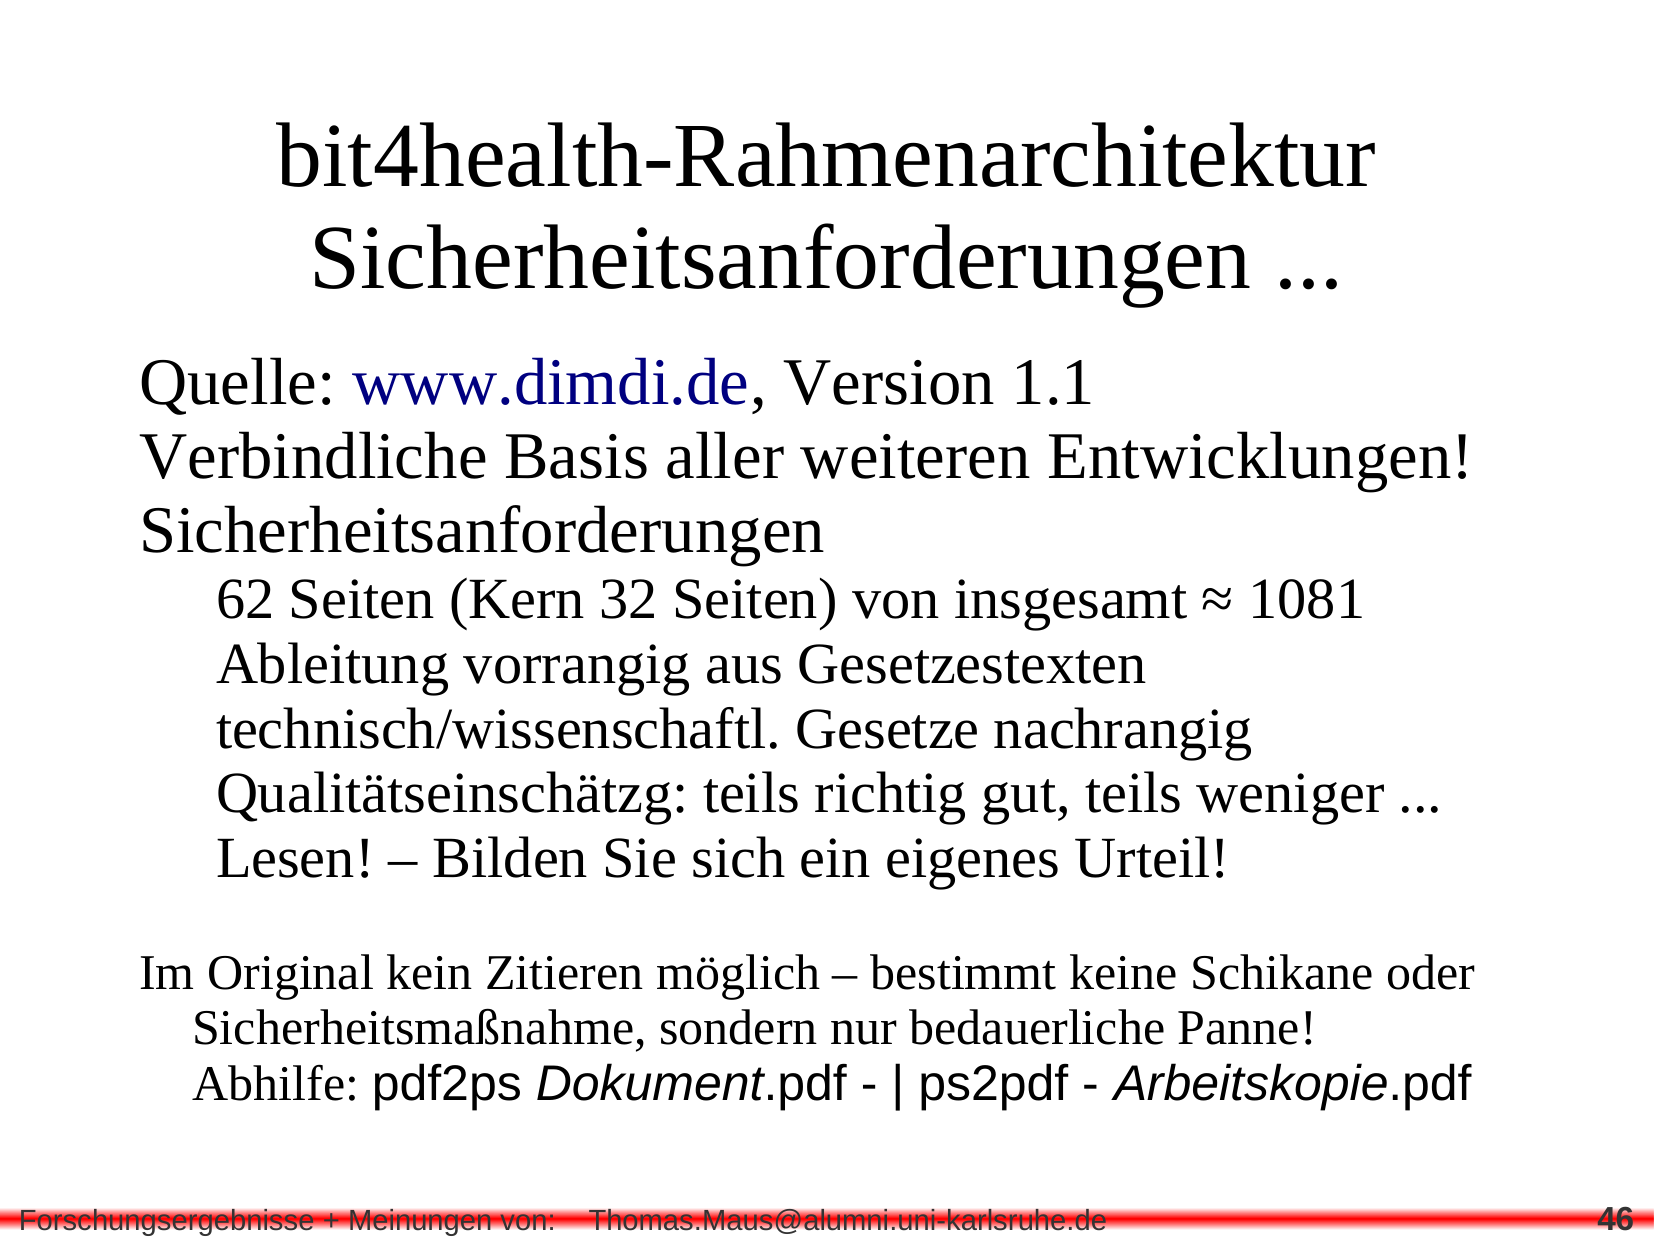

# bit4health-Rahmenarchitektur Sicherheitsanforderungen ...
Quelle: www.dimdi.de, Version 1.1
Verbindliche Basis aller weiteren Entwicklungen!
Sicherheitsanforderungen
62 Seiten (Kern 32 Seiten) von insgesamt ≈ 1081
Ableitung vorrangig aus Gesetzestexten
technisch/wissenschaftl. Gesetze nachrangig
Qualitätseinschätzg: teils richtig gut, teils weniger ...
Lesen! – Bilden Sie sich ein eigenes Urteil!
Im Original kein Zitieren möglich – bestimmt keine Schikane oder Sicherheitsmaßnahme, sondern nur bedauerliche Panne!
Abhilfe: pdf2ps Dokument.pdf - | ps2pdf - Arbeitskopie.pdf